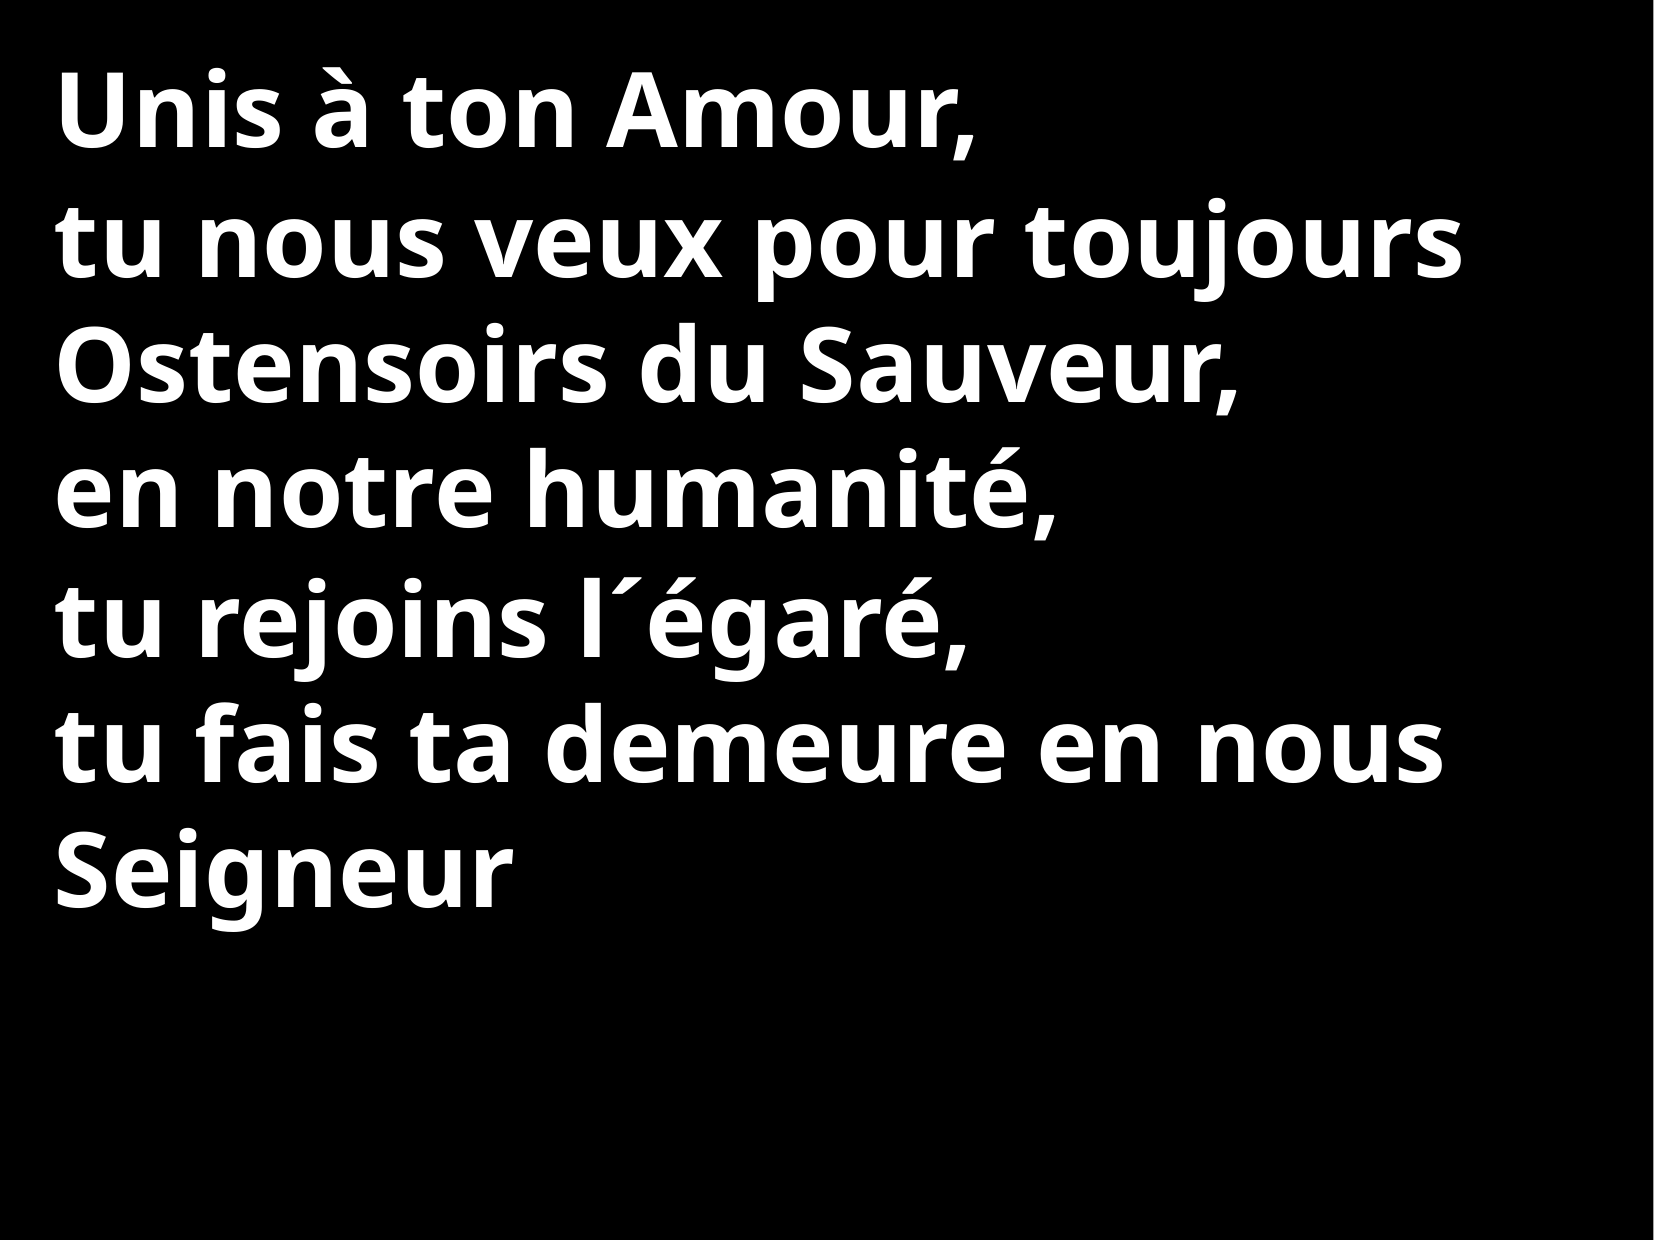

# Unis à ton Amour,
tu nous veux pour toujours
Ostensoirs du Sauveur, 
en notre humanité,
tu rejoins l´égaré,
tu fais ta demeure en nous Seigneur